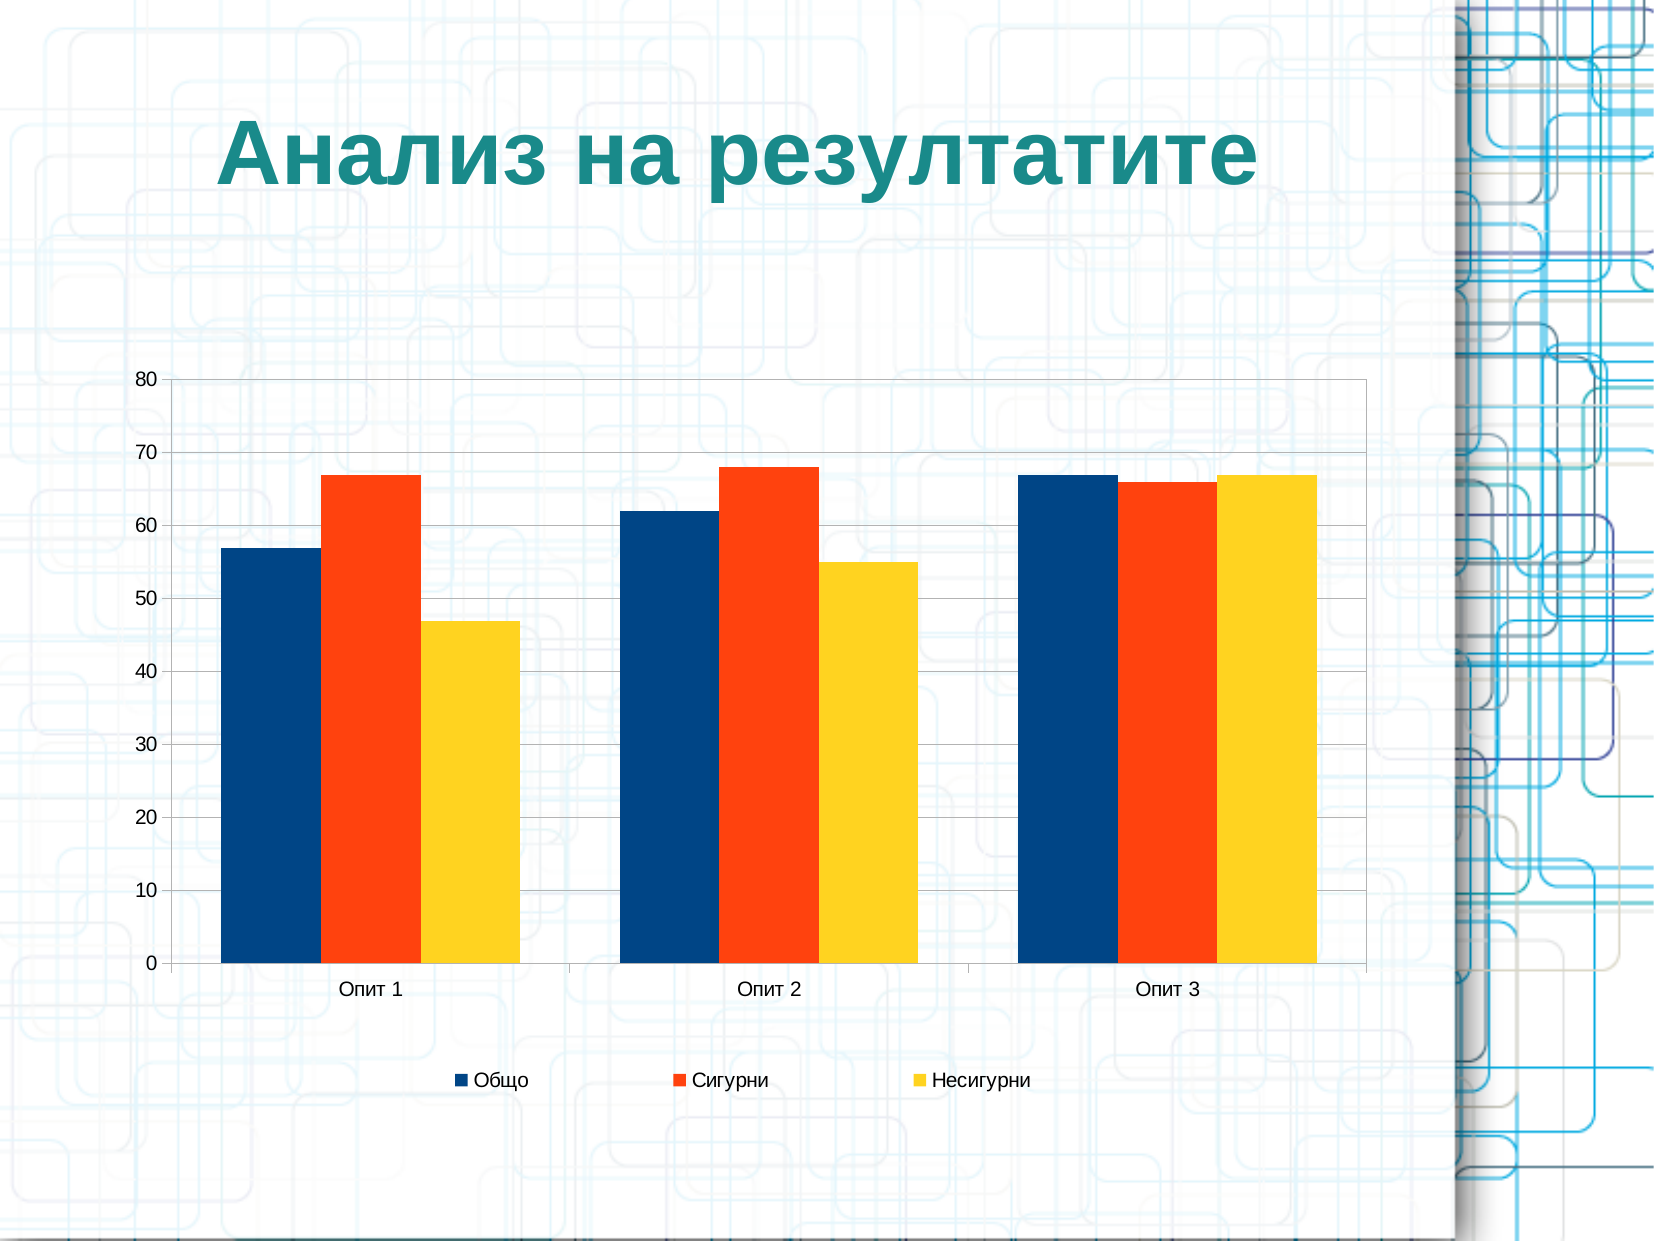

# Анализ на резултатите
### Chart
| Category | Общо | Сигурни | Несигурни |
|---|---|---|---|
| Опит 1 | 57.0 | 67.0 | 47.0 |
| Опит 2 | 62.0 | 68.0 | 55.0 |
| Опит 3 | 67.0 | 66.0 | 67.0 |